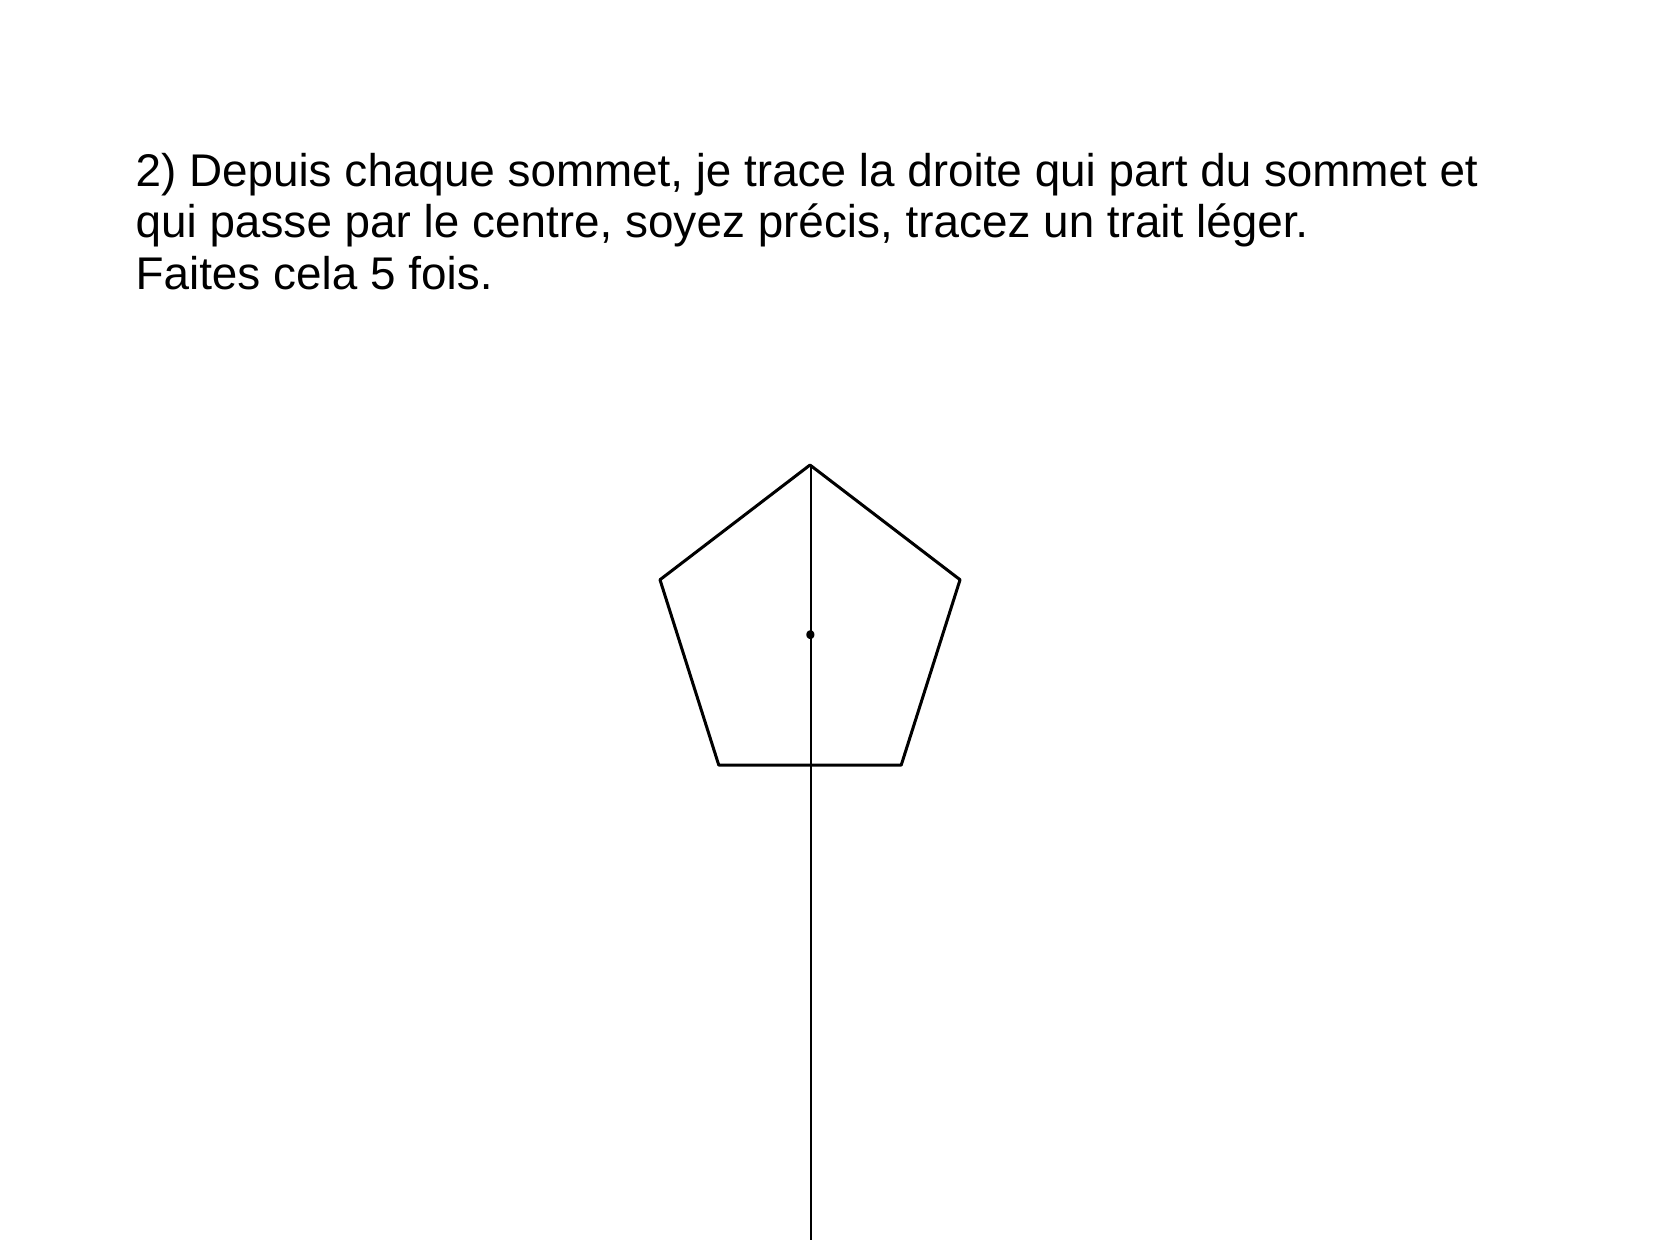

2) Depuis chaque sommet, je trace la droite qui part du sommet et
qui passe par le centre, soyez précis, tracez un trait léger.
Faites cela 5 fois.